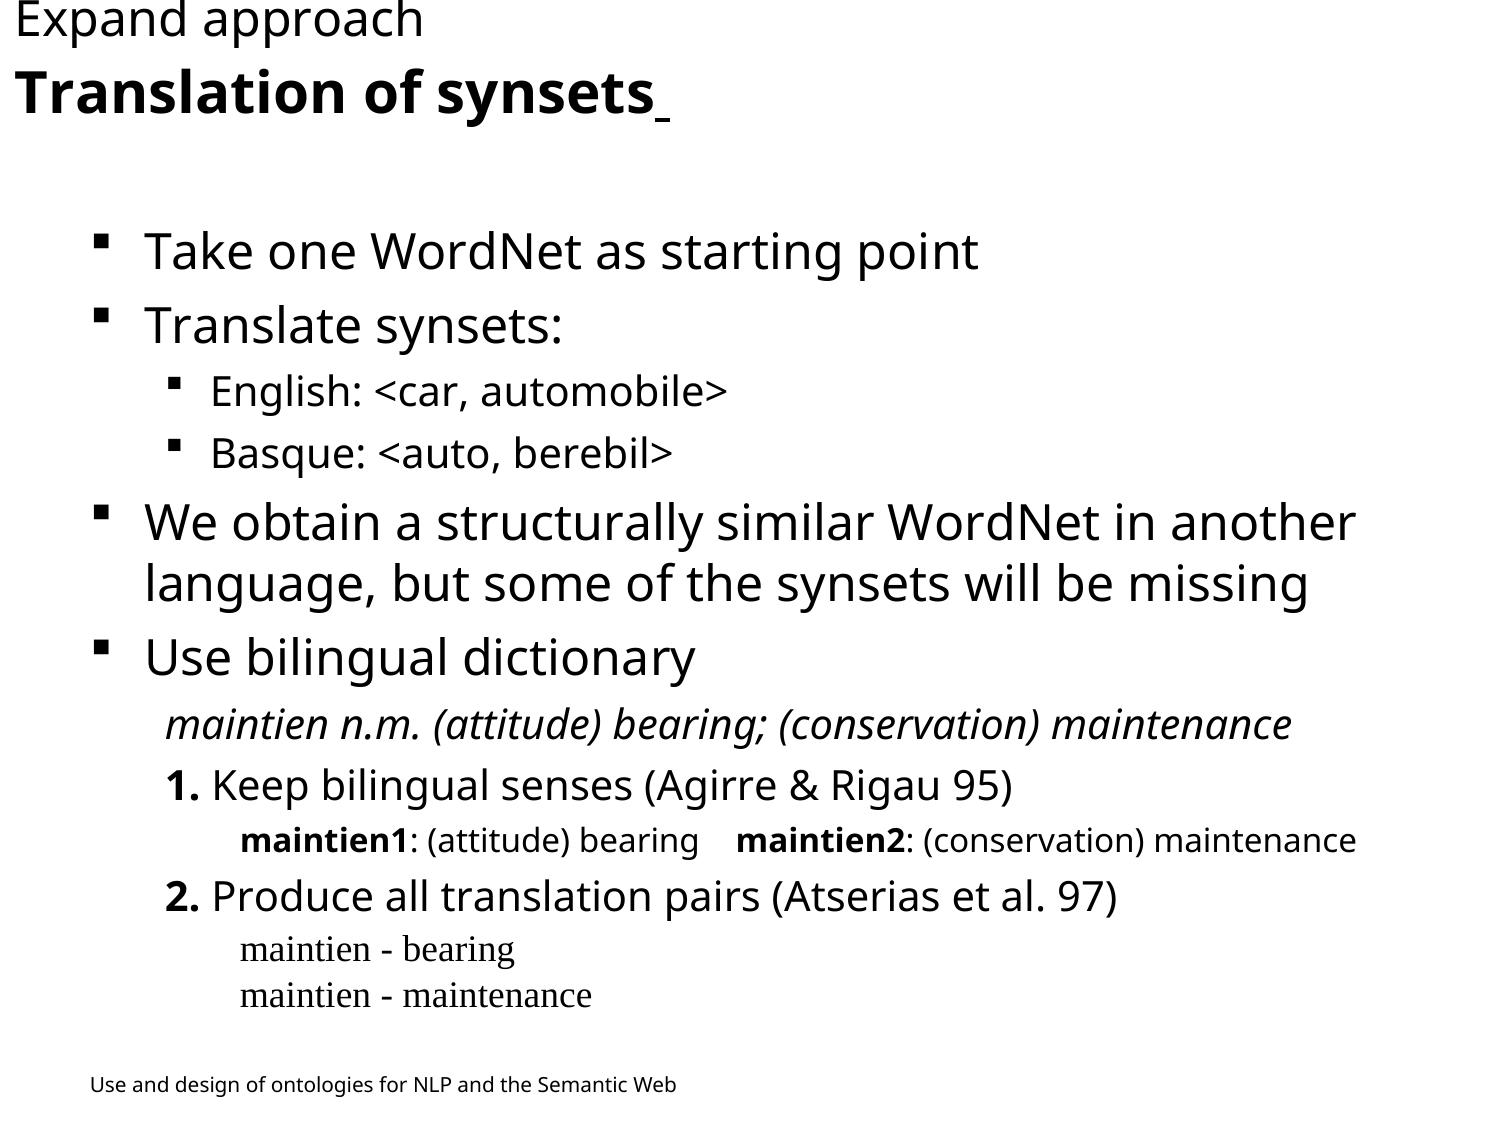

Expand approach
Translation of synsets
# Take one WordNet as starting point
Translate synsets:
English: <car, automobile>
Basque: <auto, berebil>
We obtain a structurally similar WordNet in another language, but some of the synsets will be missing
Use bilingual dictionary
maintien n.m. (attitude) bearing; (conservation) maintenance
1. Keep bilingual senses (Agirre & Rigau 95)
maintien1: (attitude) bearing maintien2: (conservation) maintenance
2. Produce all translation pairs (Atserias et al. 97)
maintien - bearing
maintien - maintenance